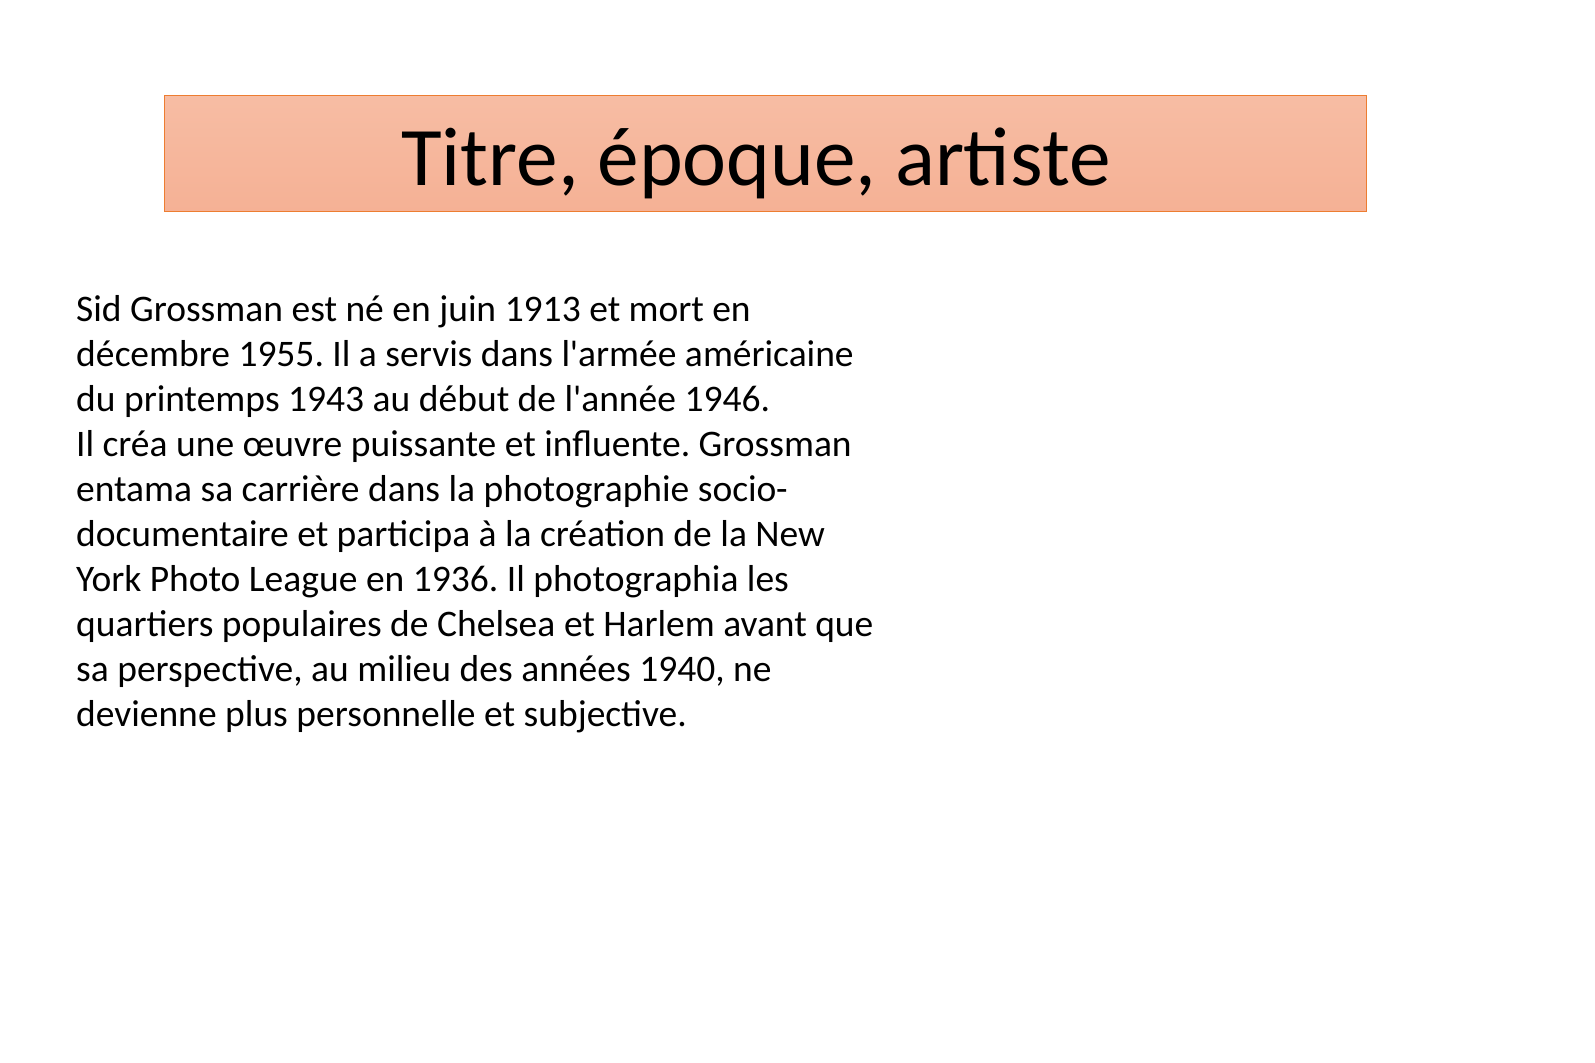

Titre, époque, artiste
Sid Grossman est né en juin 1913 et mort en décembre 1955. Il a servis dans l'armée américaine du printemps 1943 au début de l'année 1946.
Il créa une œuvre puissante et influente. Grossman entama sa carrière dans la photographie socio-documentaire et participa à la création de la New York Photo League en 1936. Il photographia les quartiers populaires de Chelsea et Harlem avant que sa perspective, au milieu des années 1940, ne devienne plus personnelle et subjective.